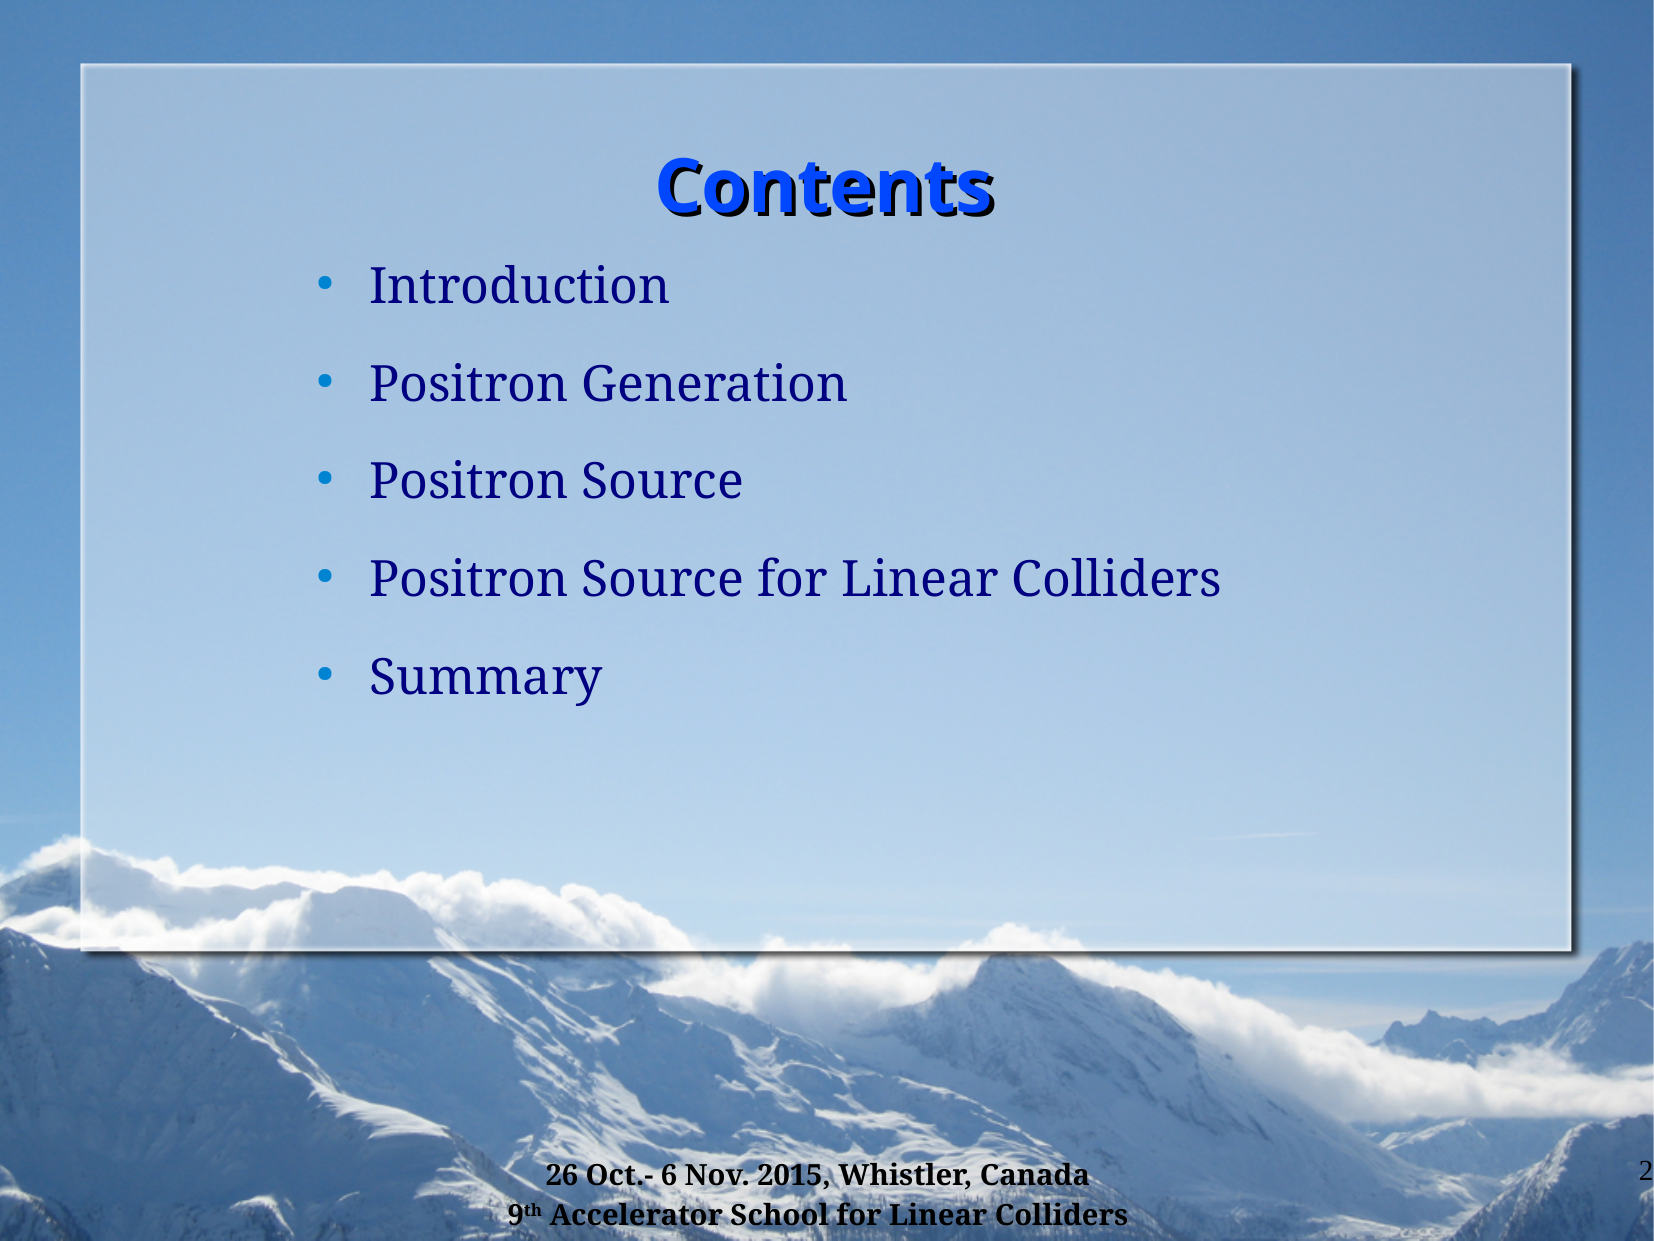

# Contents
Introduction
Positron Generation
Positron Source
Positron Source for Linear Colliders
Summary
2